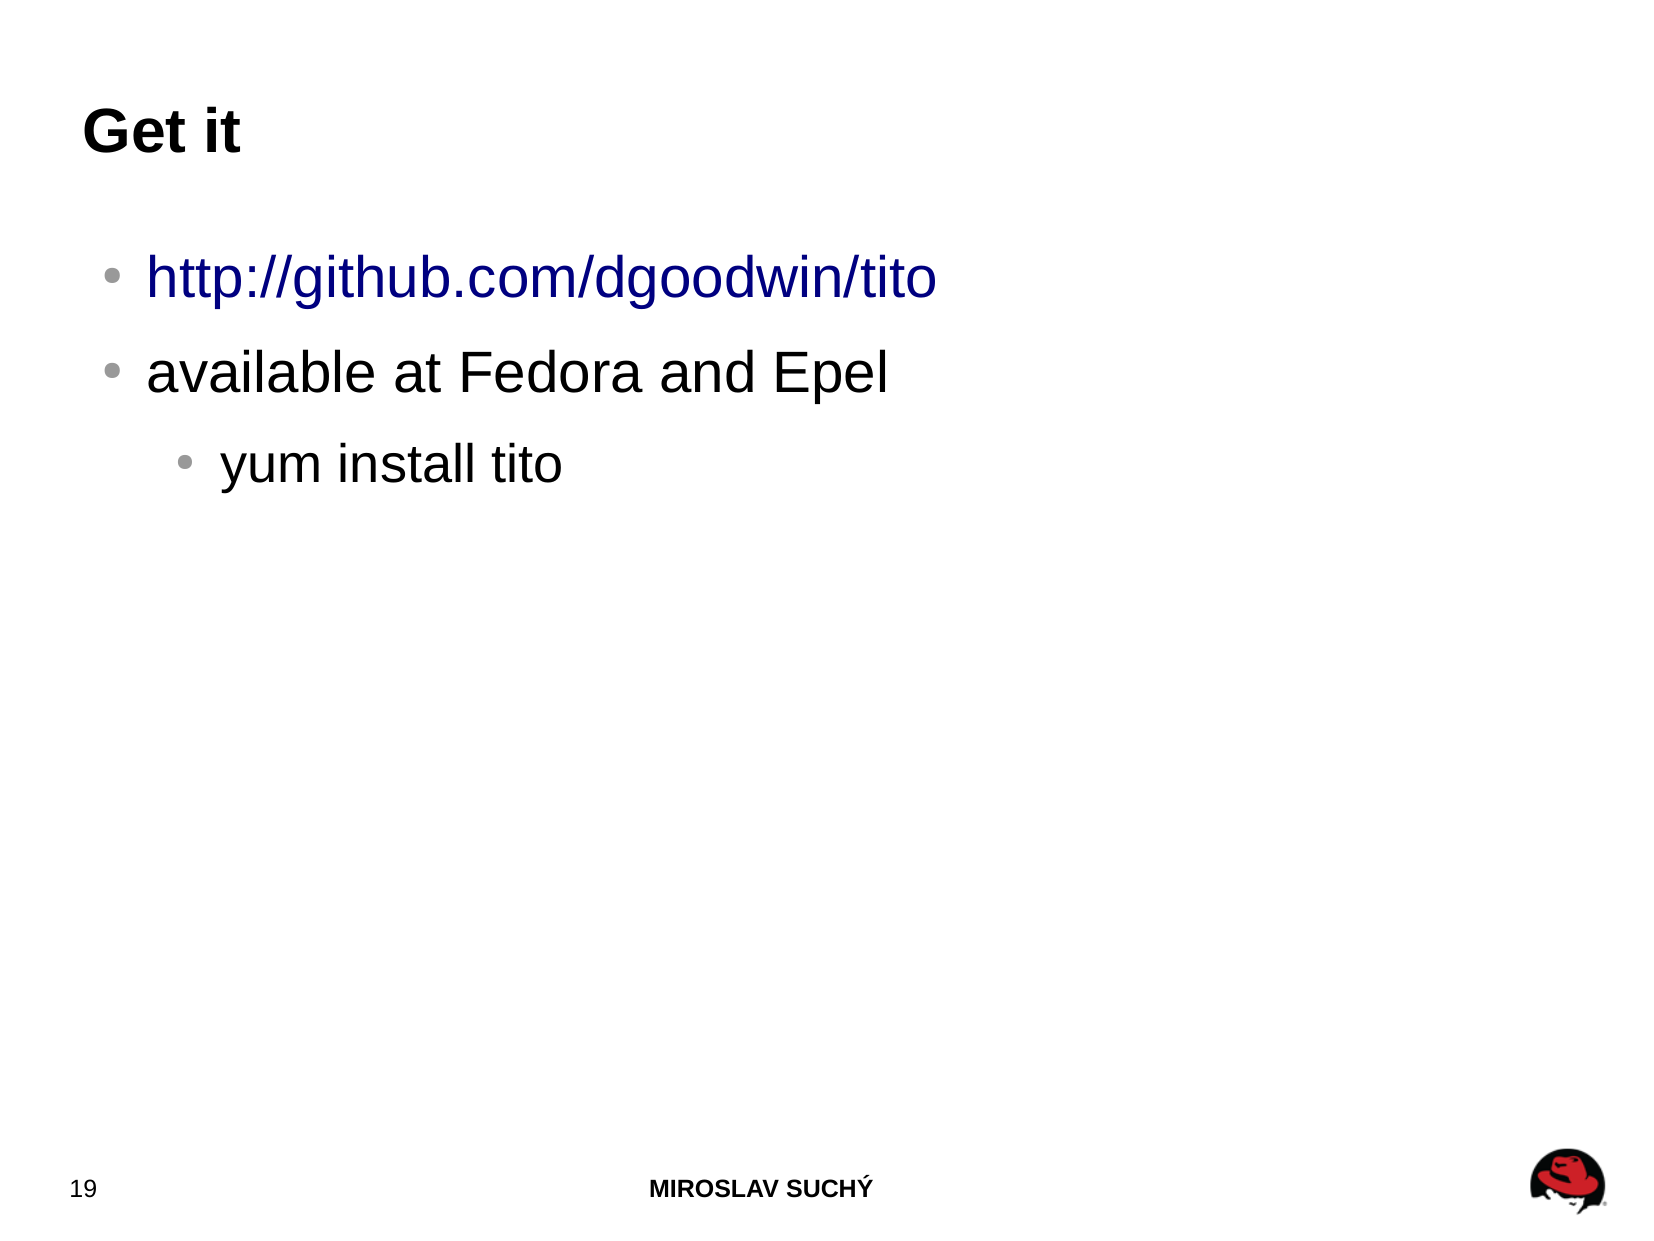

# Get it
http://github.com/dgoodwin/tito
available at Fedora and Epel
yum install tito